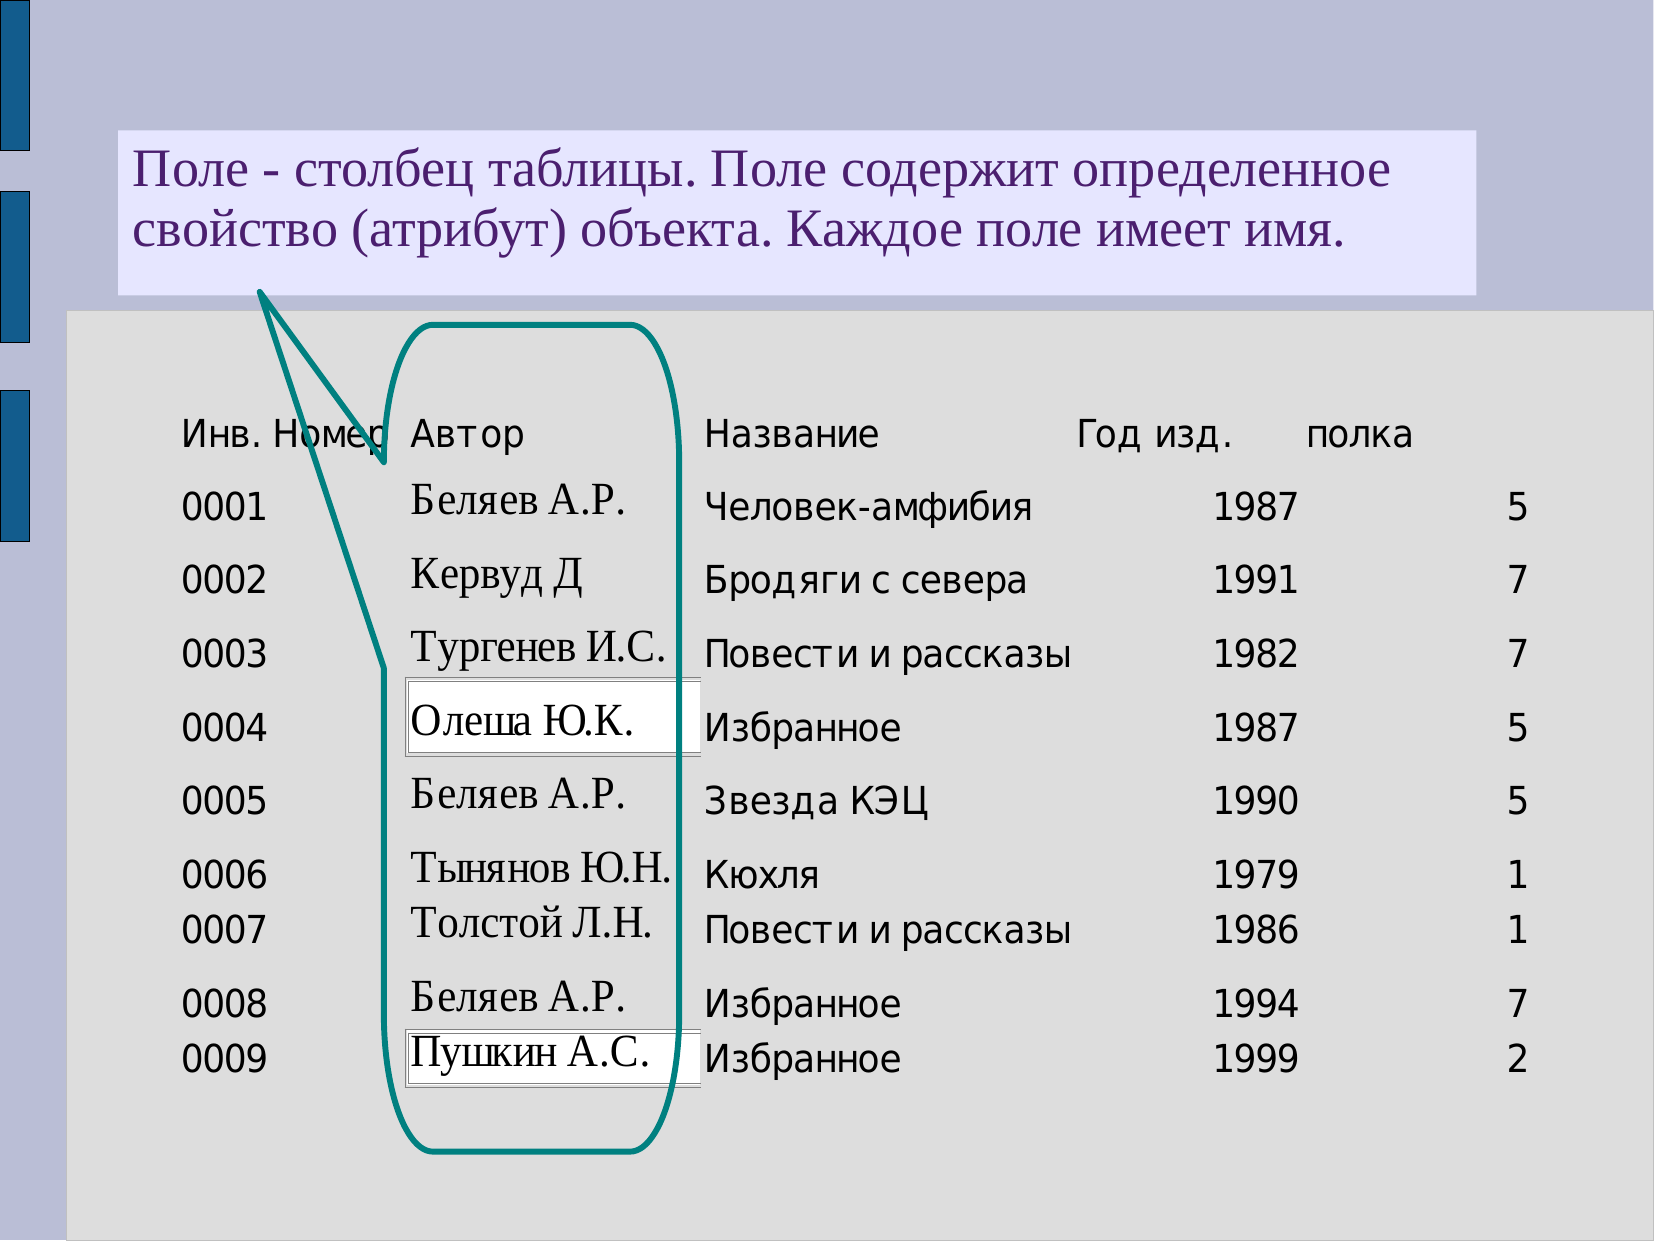

Поле - столбец таблицы. Поле содержит определенное свойство (атрибут) объекта. Каждое поле имеет имя.